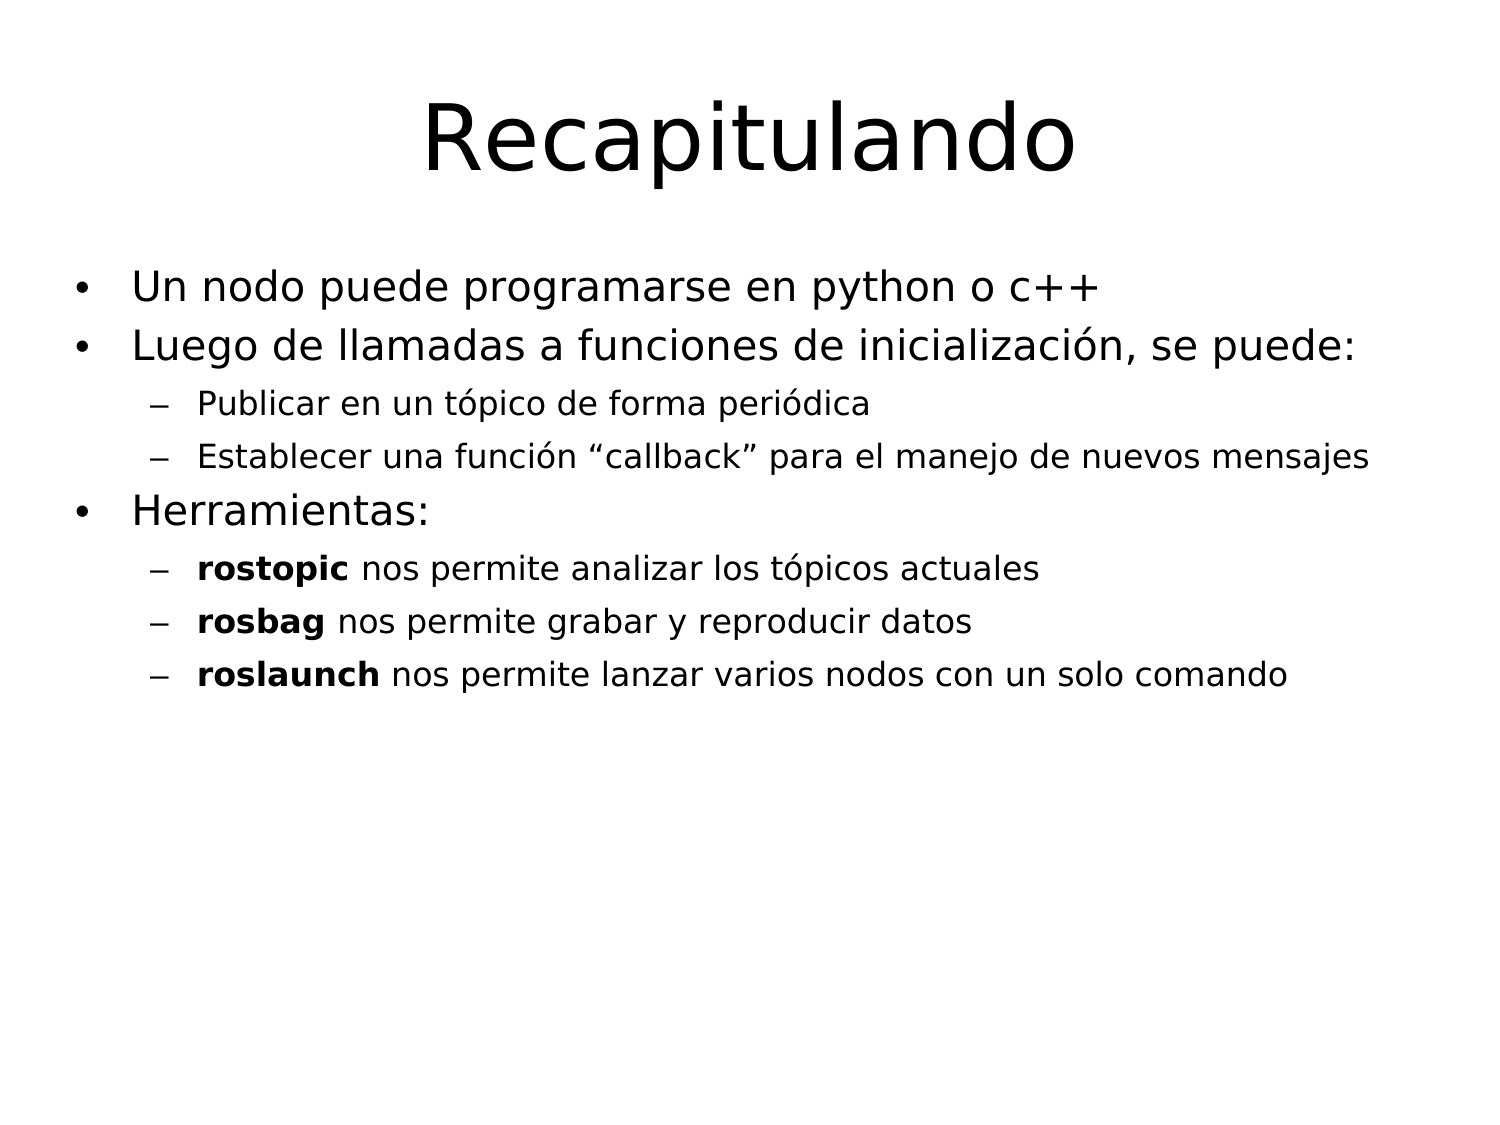

# Recapitulando
Un nodo puede programarse en python o c++
Luego de llamadas a funciones de inicialización, se puede:
Publicar en un tópico de forma periódica
Establecer una función “callback” para el manejo de nuevos mensajes
Herramientas:
rostopic nos permite analizar los tópicos actuales
rosbag nos permite grabar y reproducir datos
roslaunch nos permite lanzar varios nodos con un solo comando